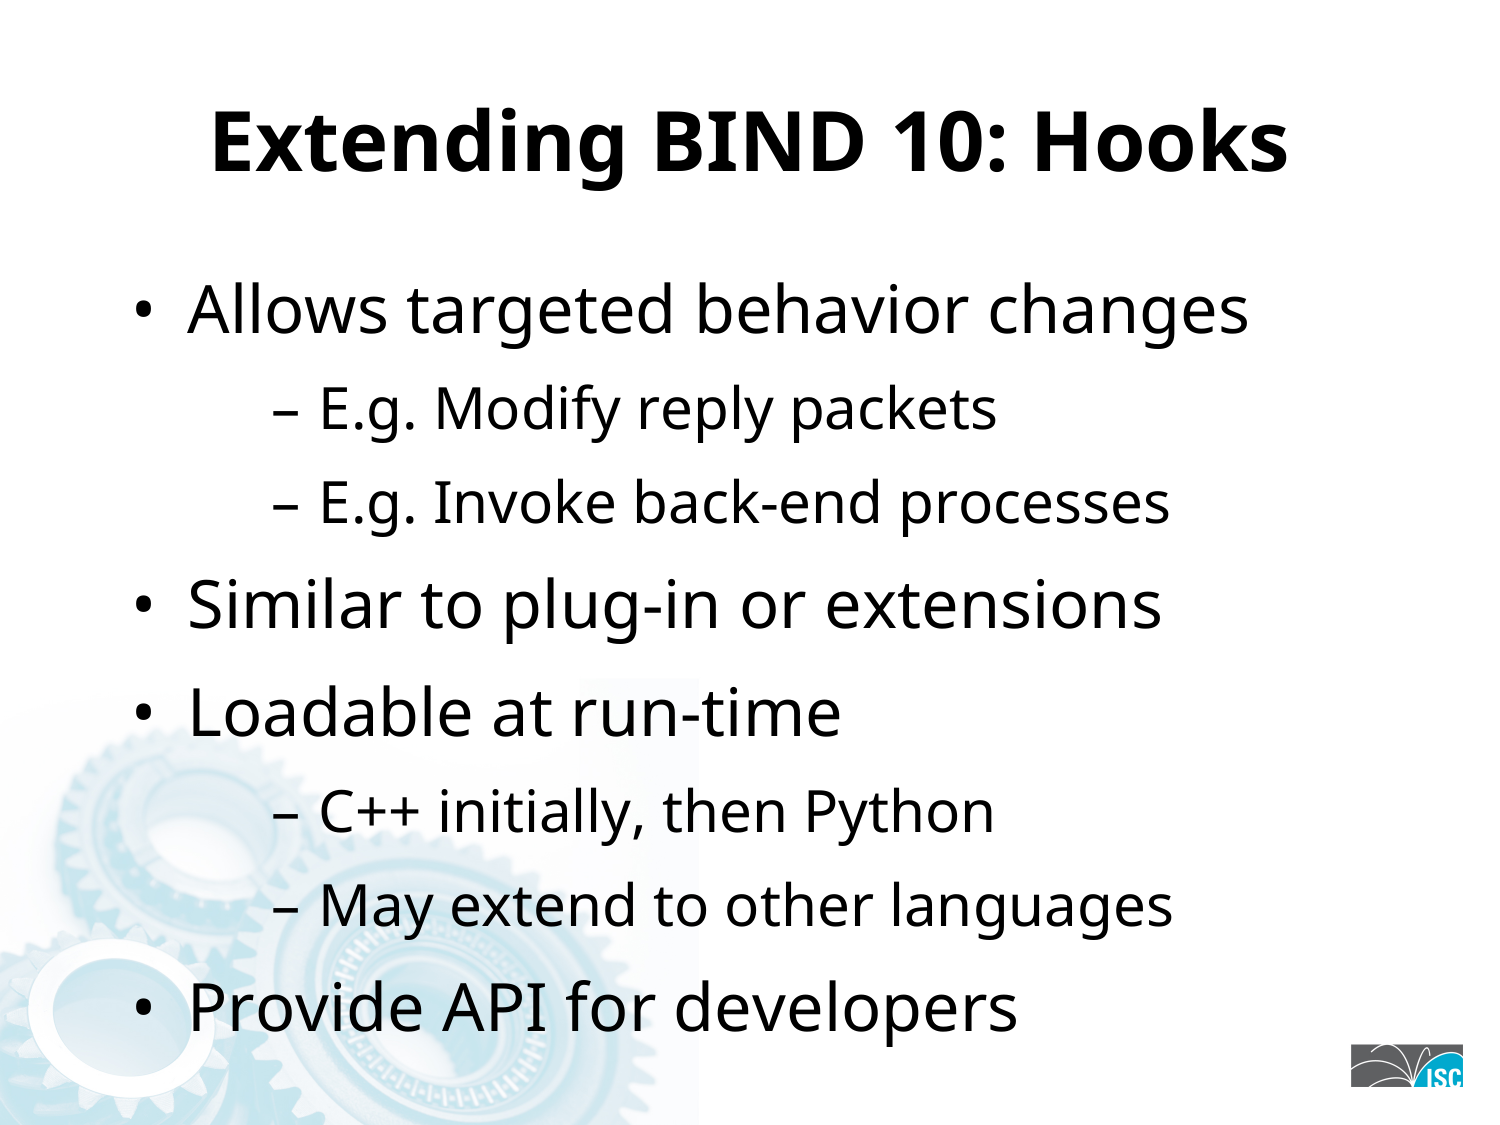

# Extending BIND 10: Hooks
Allows targeted behavior changes
E.g. Modify reply packets
E.g. Invoke back-end processes
Similar to plug-in or extensions
Loadable at run-time
C++ initially, then Python
May extend to other languages
Provide API for developers